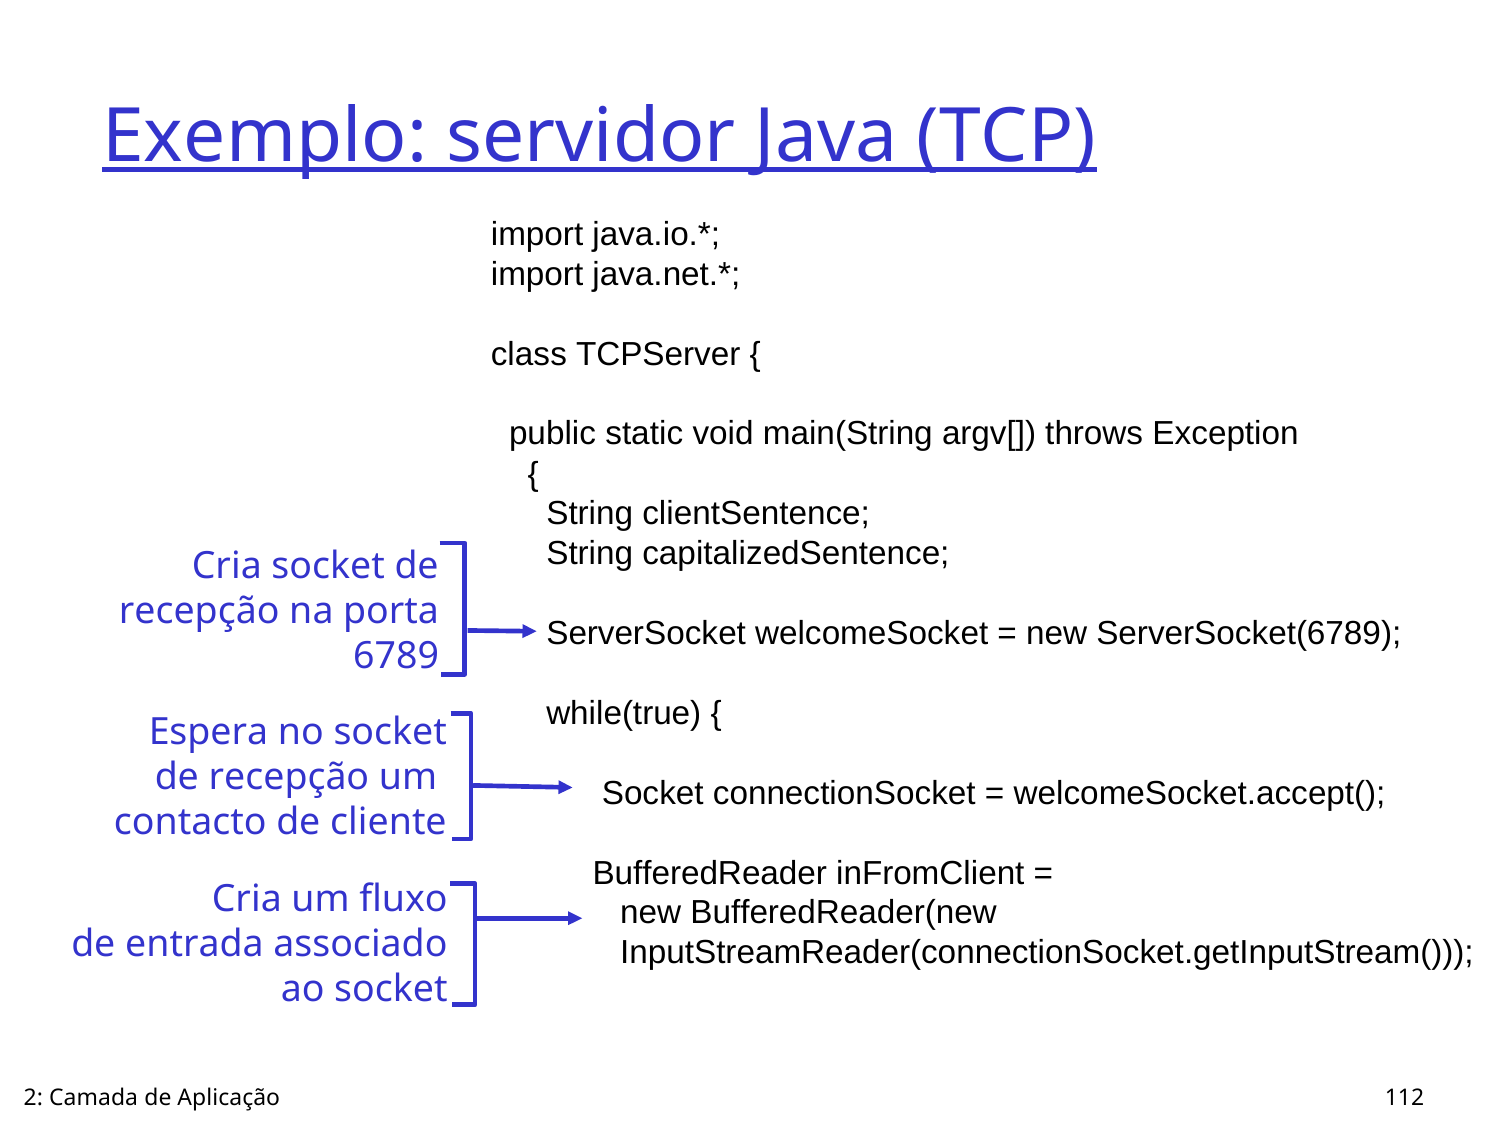

# Exemplo: servidor Java (TCP)
import java.io.*;
import java.net.*;
class TCPServer {
 public static void main(String argv[]) throws Exception
 {
 String clientSentence;
 String capitalizedSentence;
 ServerSocket welcomeSocket = new ServerSocket(6789);
 while(true) {
 Socket connectionSocket = welcomeSocket.accept();
 BufferedReader inFromClient =
 new BufferedReader(new
 InputStreamReader(connectionSocket.getInputStream()));
Cria socket de
recepção na porta
6789
Espera no socket
de recepção um
contacto de cliente
Cria um fluxo
de entrada associado
ao socket
112